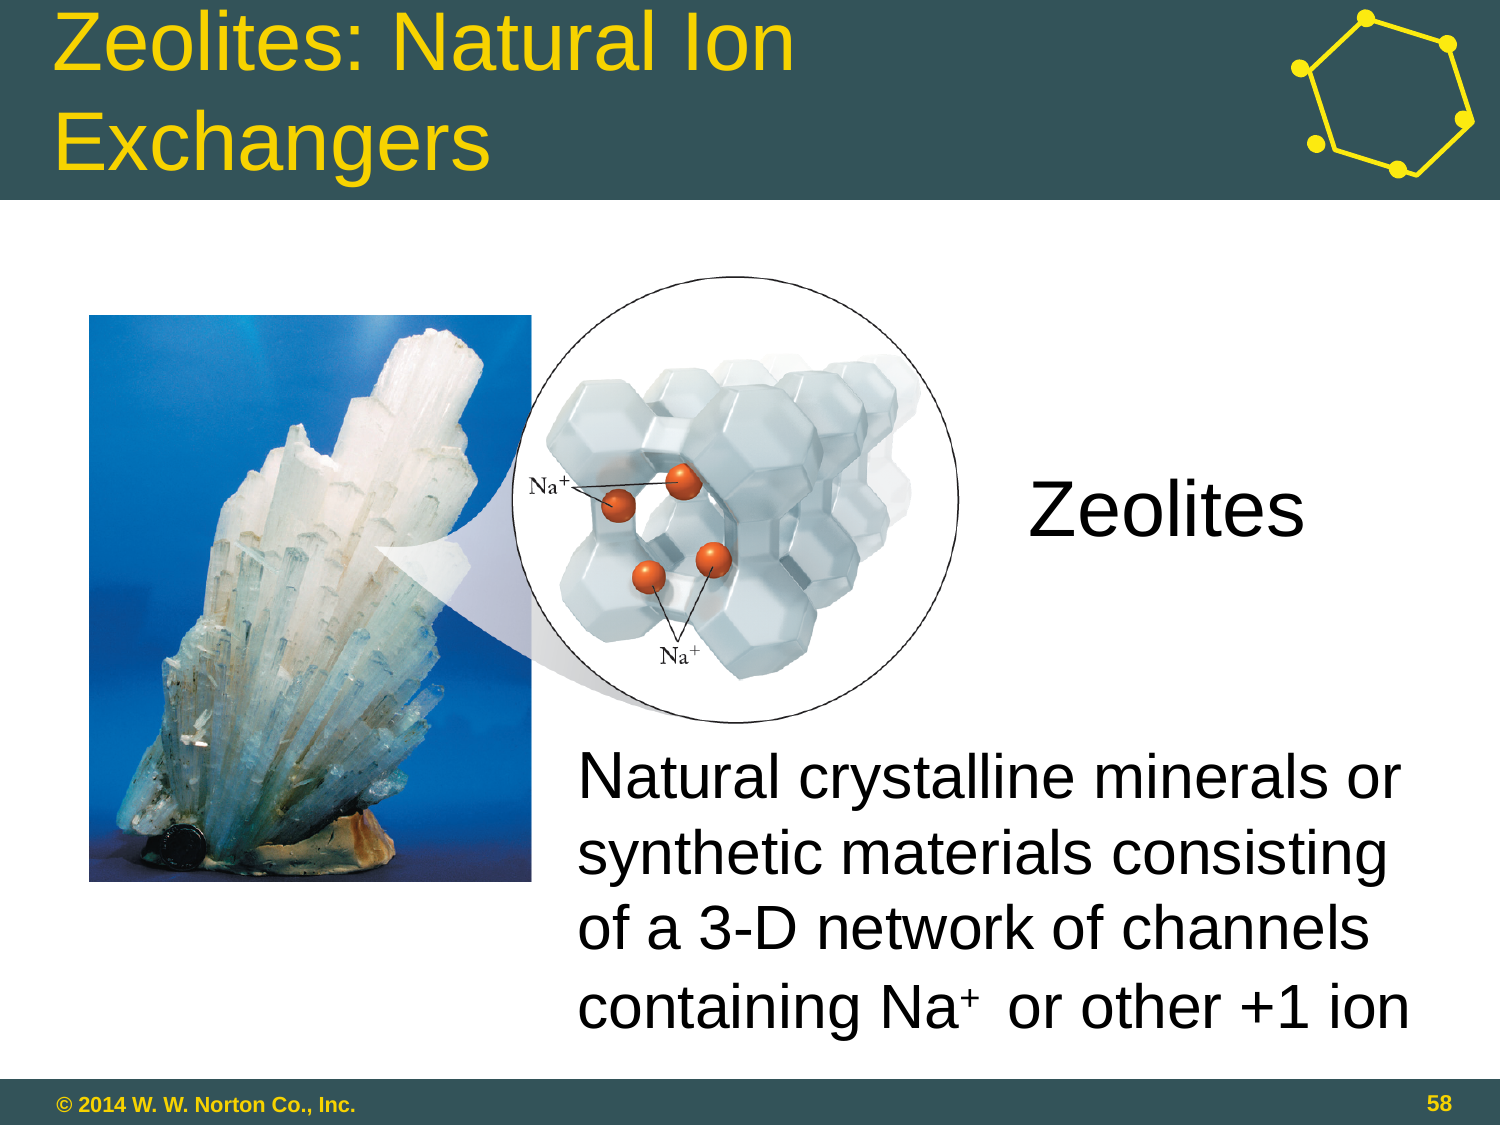

# Zeolites: Natural Ion Exchangers
Zeolites
Natural crystalline minerals or synthetic materials consisting of a 3-D network of channels containing Na+ or other +1 ion